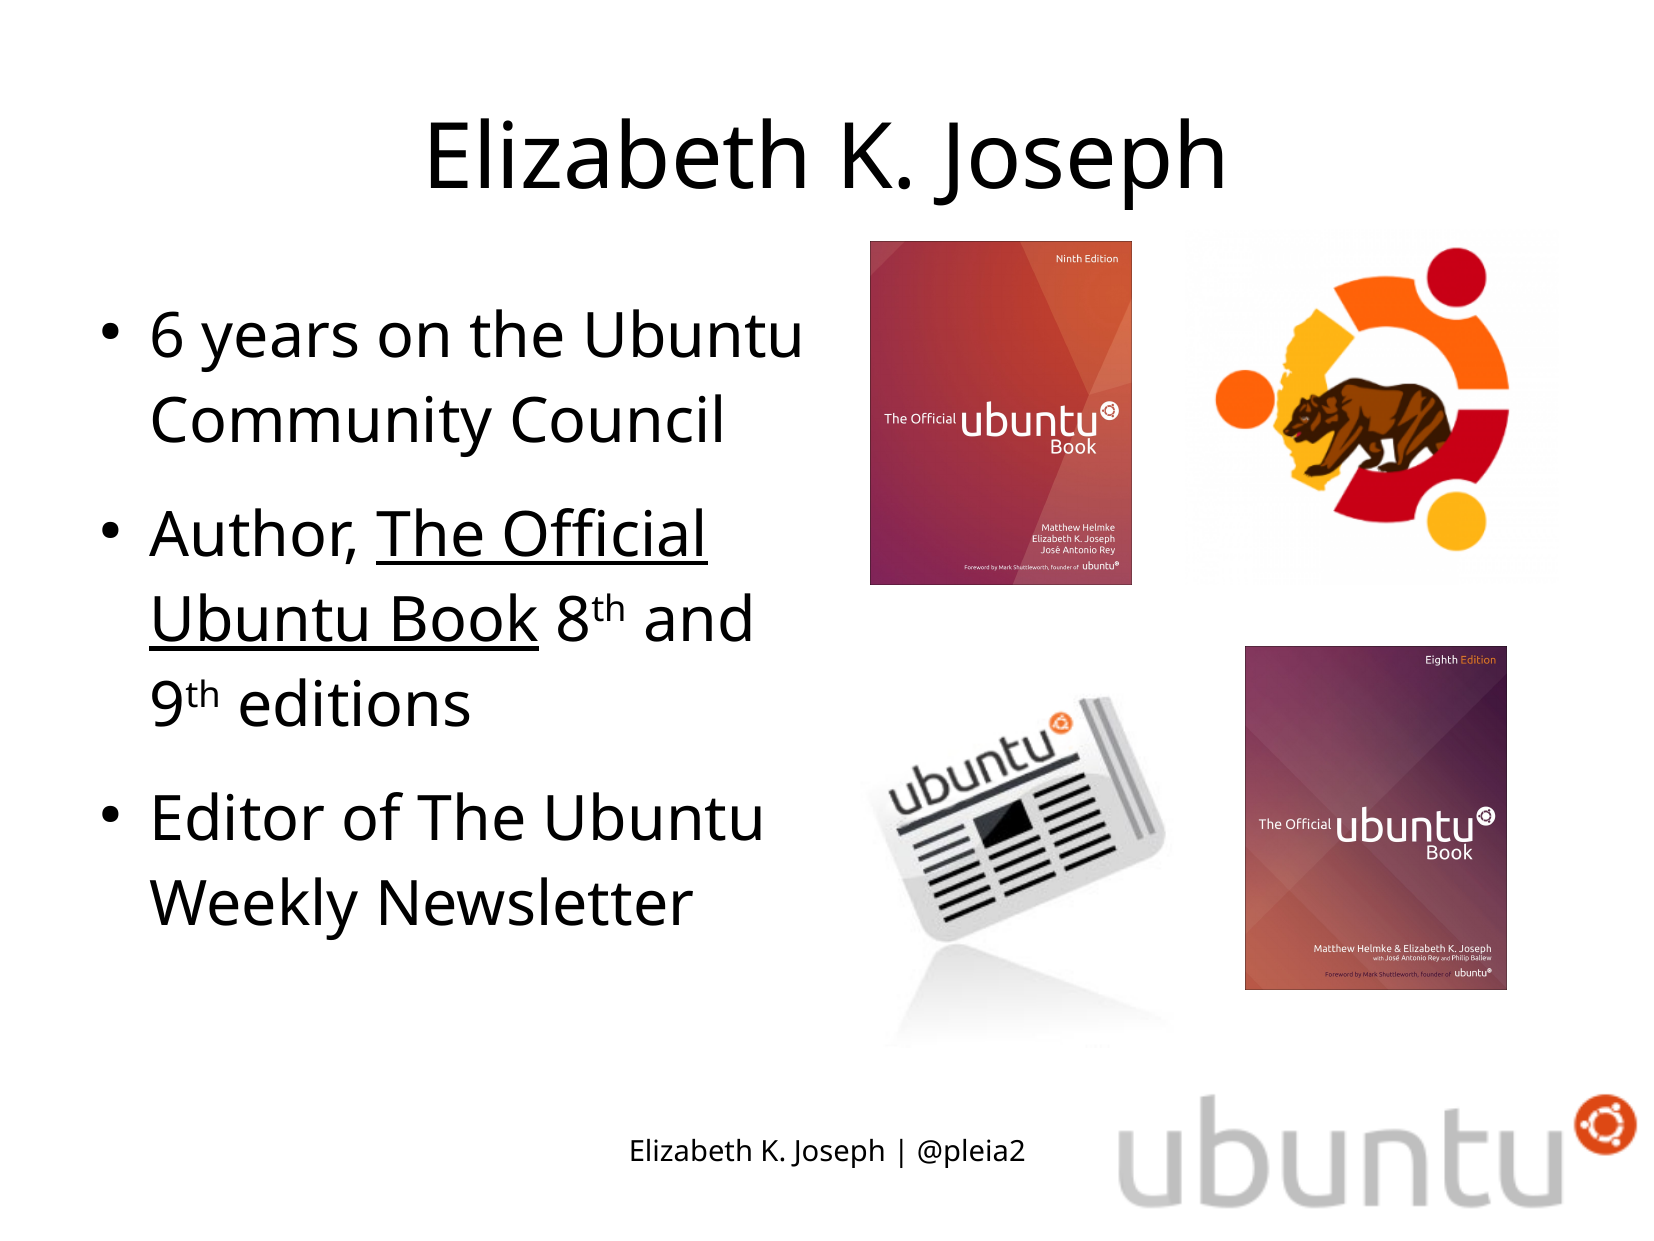

# Elizabeth K. Joseph
6 years on the Ubuntu Community Council
Author, The Official Ubuntu Book 8th and 9th editions
Editor of The Ubuntu Weekly Newsletter
Elizabeth K. Joseph | @pleia2